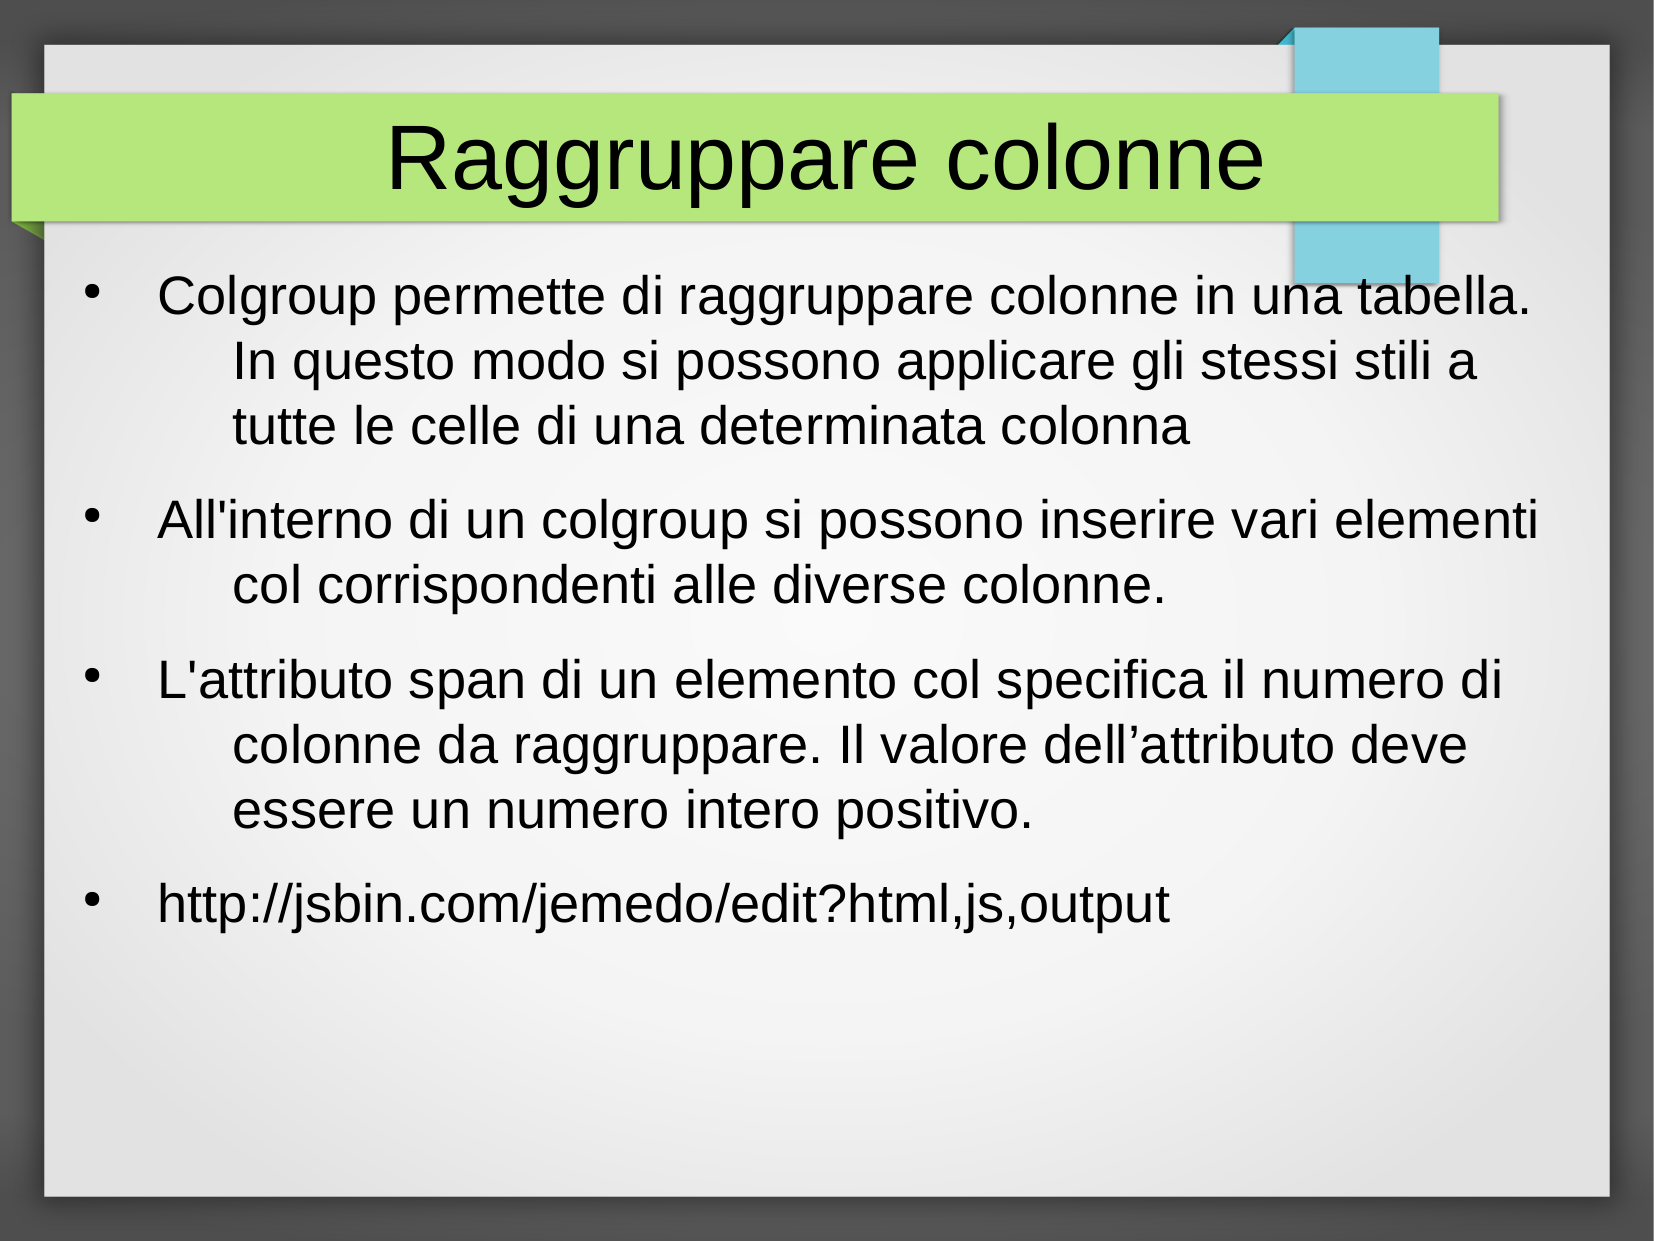

# Raggruppare colonne
Colgroup permette di raggruppare colonne in una tabella. In questo modo si possono applicare gli stessi stili a tutte le celle di una determinata colonna
All'interno di un colgroup si possono inserire vari elementi col corrispondenti alle diverse colonne.
L'attributo span di un elemento col specifica il numero di colonne da raggruppare. Il valore dell’attributo deve essere un numero intero positivo.
http://jsbin.com/jemedo/edit?html,js,output